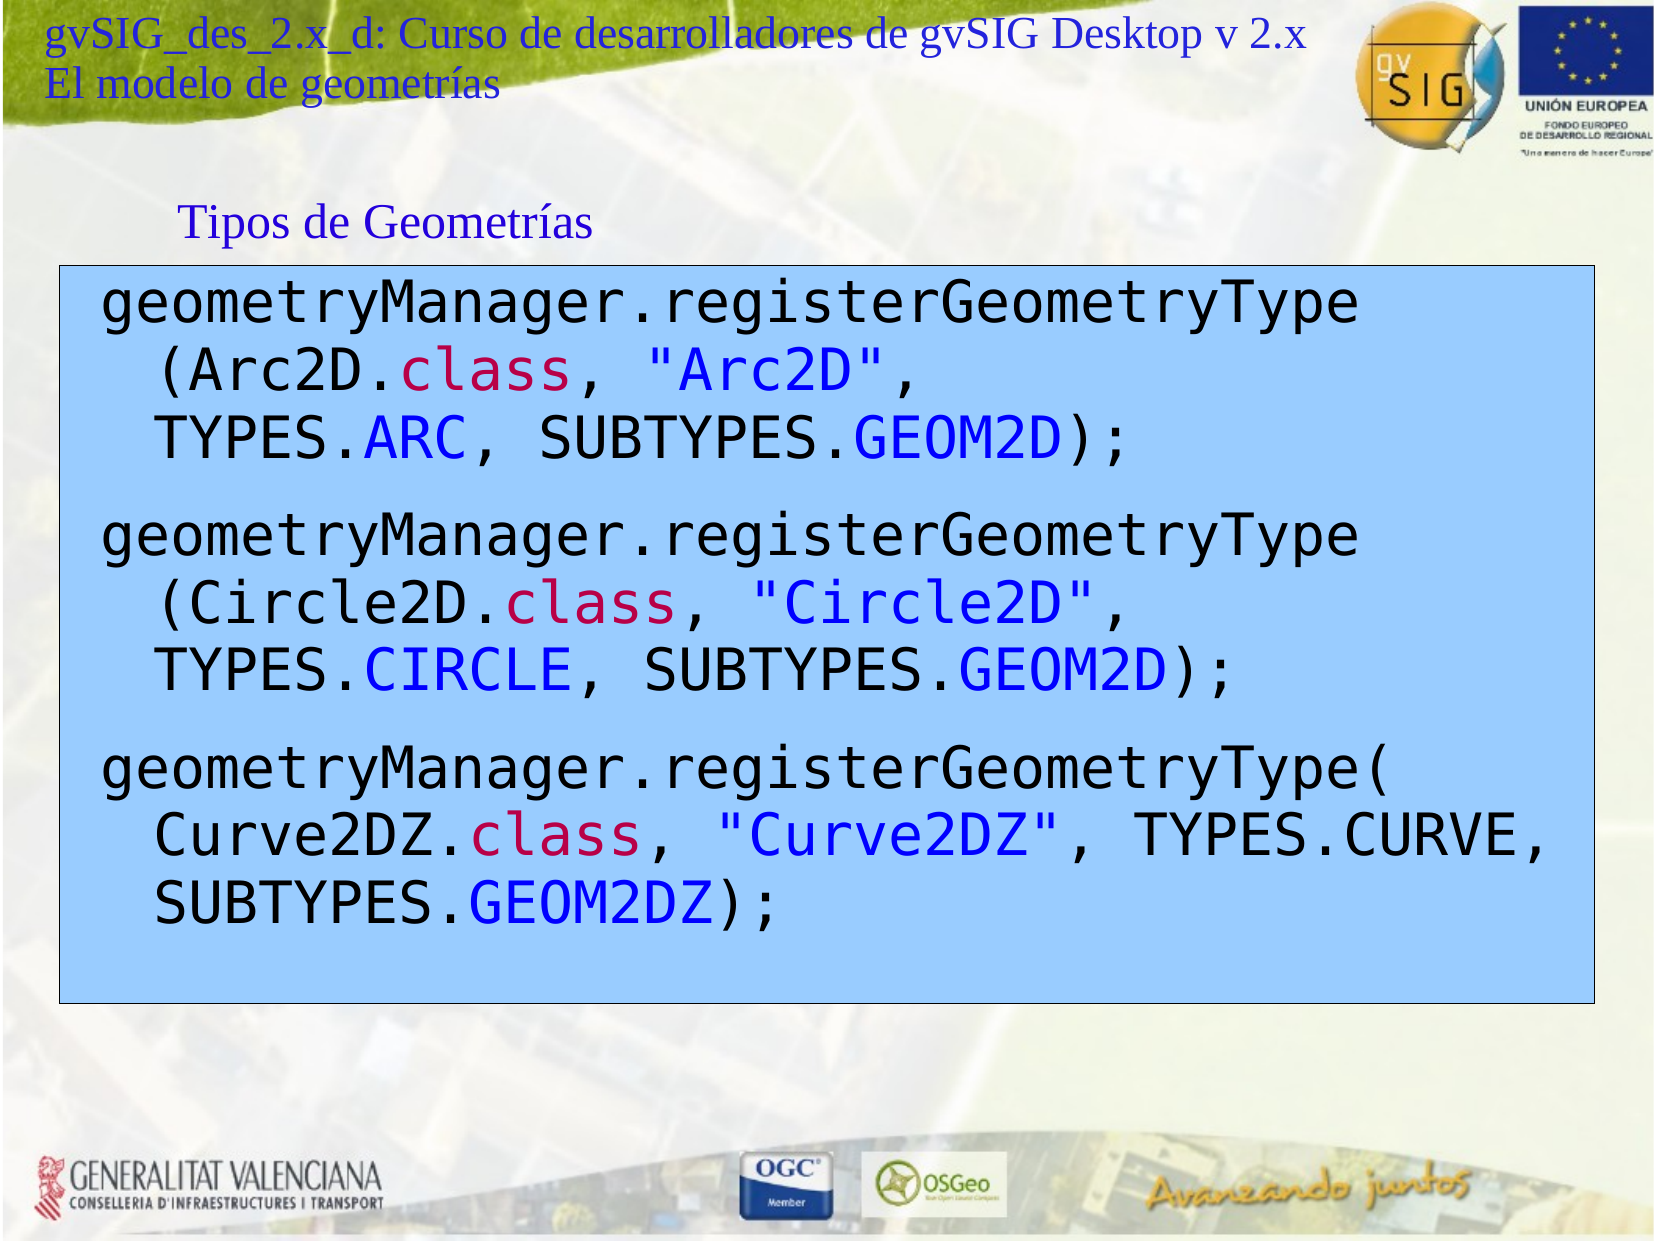

Tipos de Geometrías
# geometryManager.registerGeometryType (Arc2D.class, "Arc2D", TYPES.ARC, SUBTYPES.GEOM2D);
geometryManager.registerGeometryType (Circle2D.class, "Circle2D", TYPES.CIRCLE, SUBTYPES.GEOM2D);
geometryManager.registerGeometryType( Curve2DZ.class, "Curve2DZ", TYPES.CURVE, SUBTYPES.GEOM2DZ);